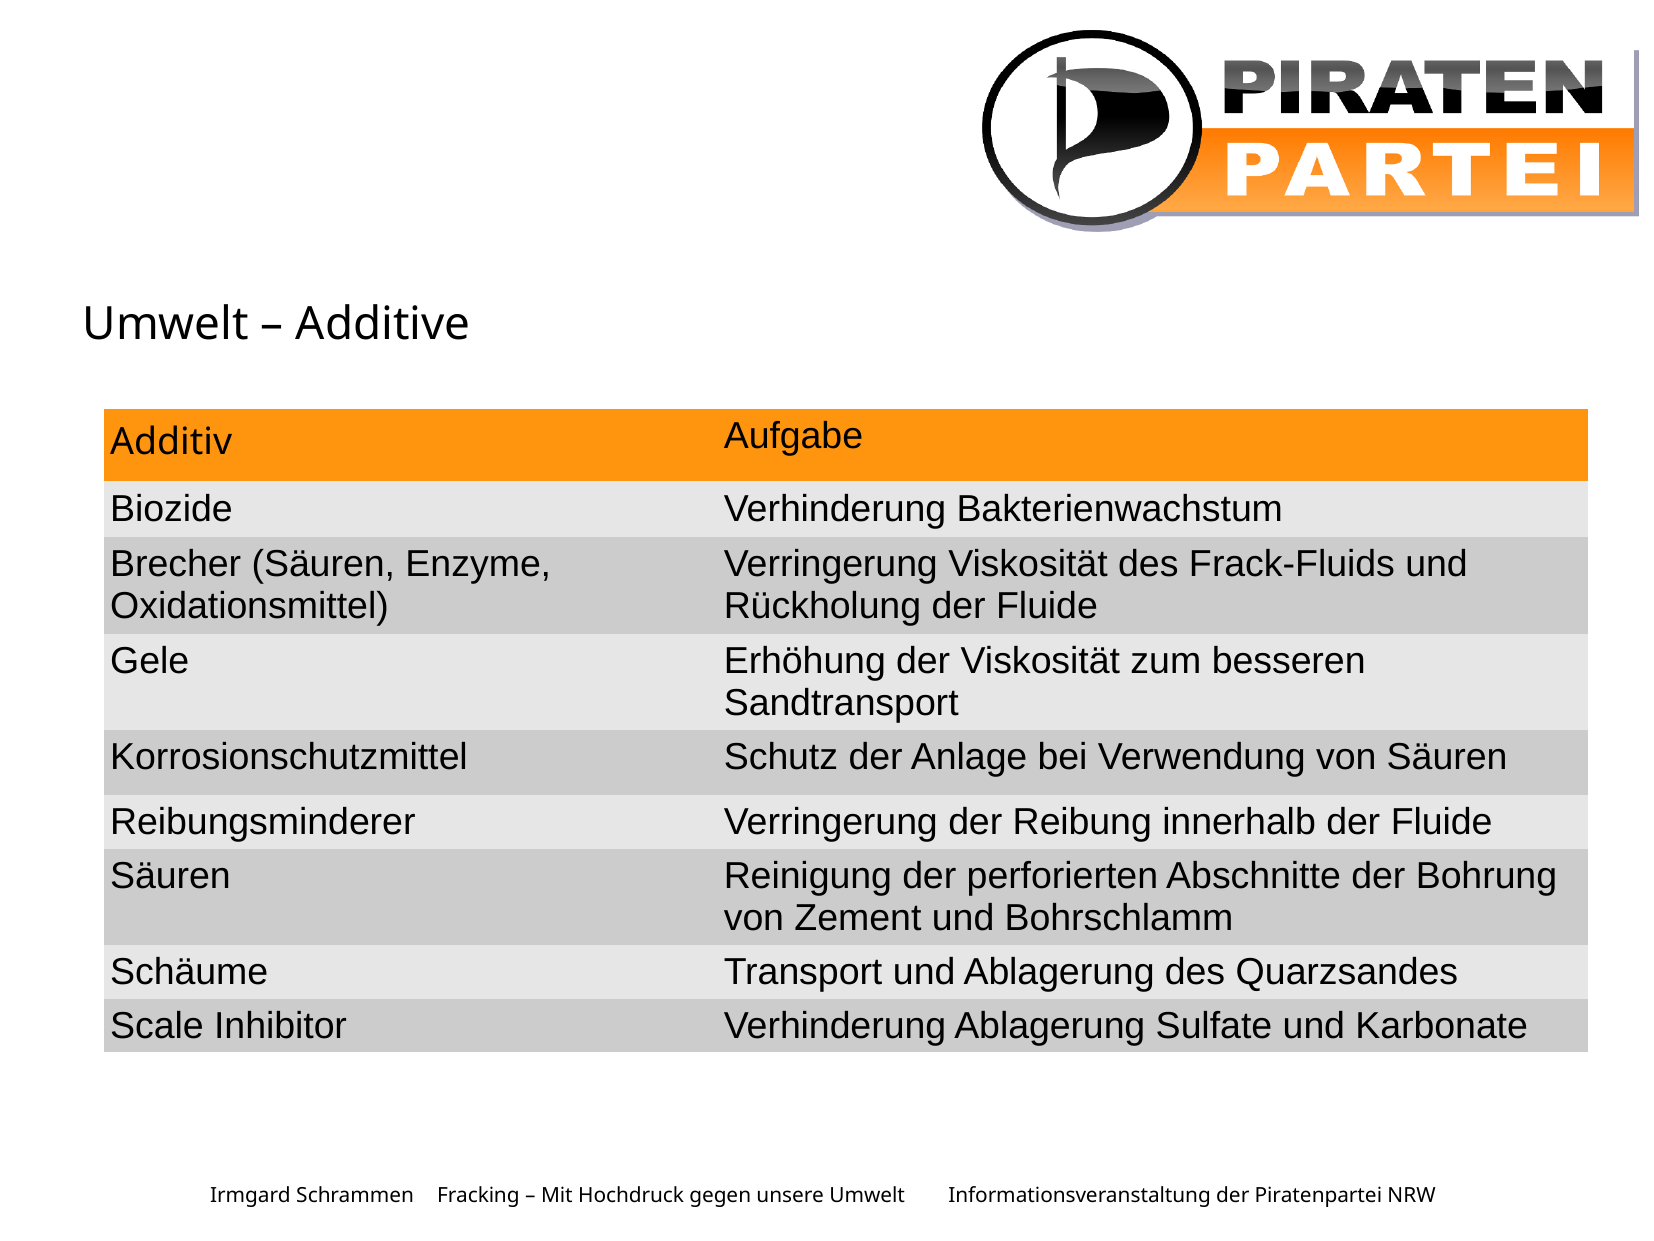

#
Umwelt – Additive
| Additiv | Aufgabe |
| --- | --- |
| Biozide | Verhinderung Bakterienwachstum |
| Brecher (Säuren, Enzyme, Oxidationsmittel) | Verringerung Viskosität des Frack-Fluids und Rückholung der Fluide |
| Gele | Erhöhung der Viskosität zum besseren Sandtransport |
| Korrosionschutzmittel | Schutz der Anlage bei Verwendung von Säuren |
| Reibungsminderer | Verringerung der Reibung innerhalb der Fluide |
| Säuren | Reinigung der perforierten Abschnitte der Bohrung von Zement und Bohrschlamm |
| Schäume | Transport und Ablagerung des Quarzsandes |
| Scale Inhibitor | Verhinderung Ablagerung Sulfate und Karbonate |
Irmgard Schrammen	 Fracking – Mit Hochdruck gegen unsere Umwelt 	Informationsveranstaltung der Piratenpartei NRW